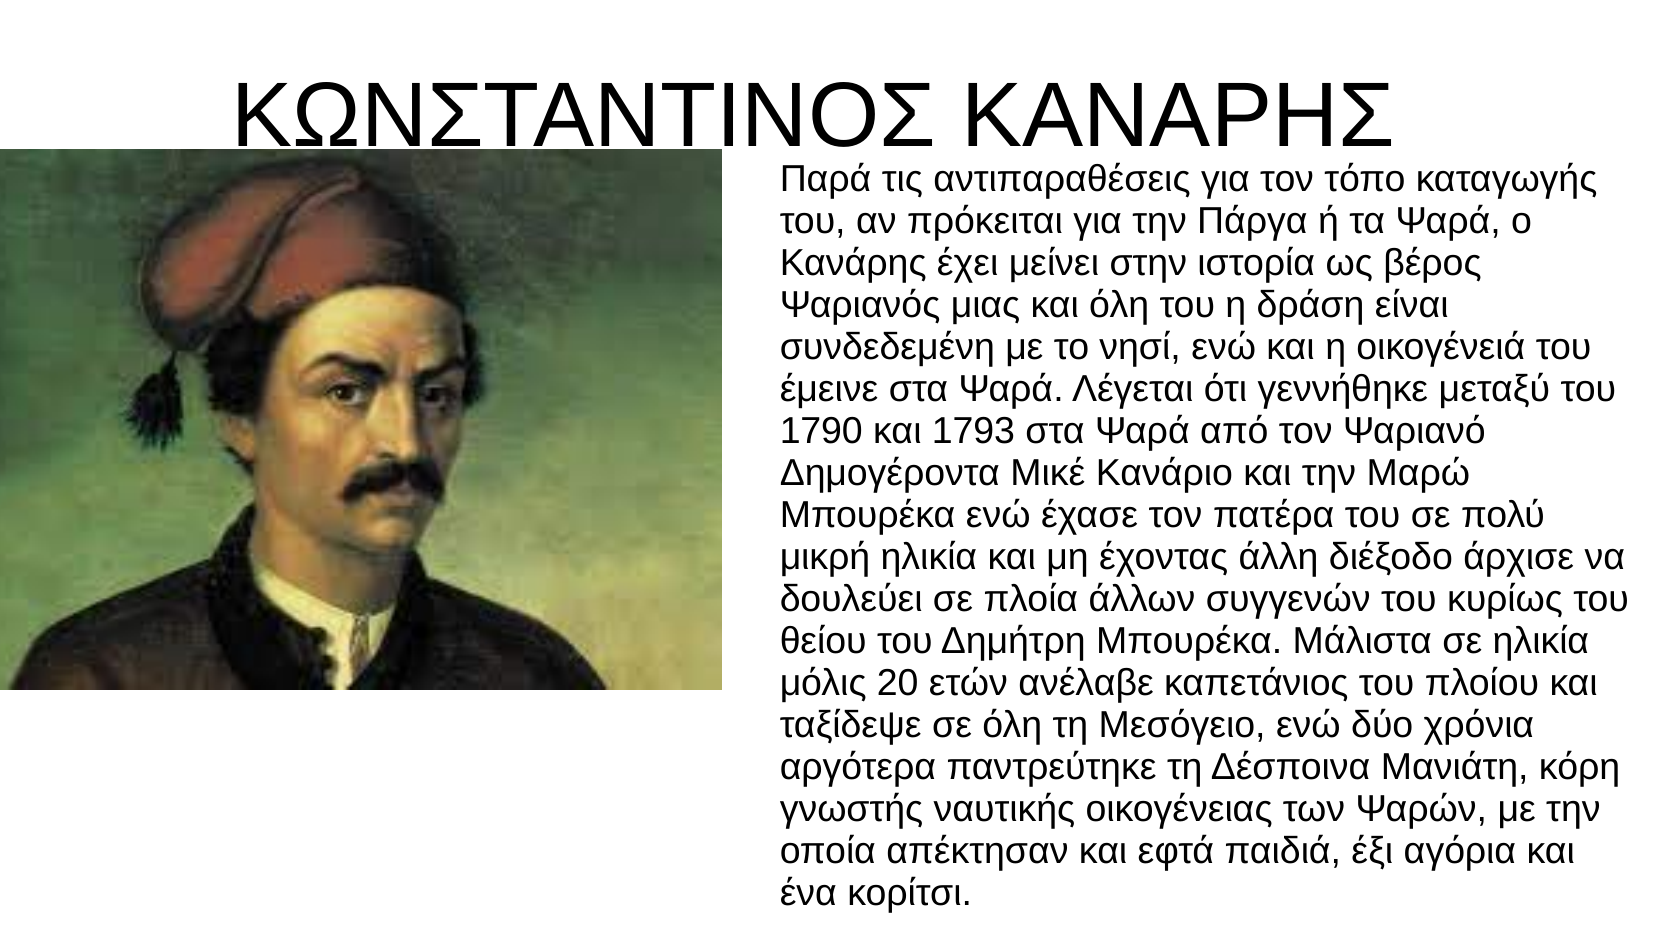

# ΚΩΝΣΤΑΝΤΙΝΟΣ ΚΑΝΑΡΗΣ
Παρά τις αντιπαραθέσεις για τον τόπο καταγωγής του, αν πρόκειται για την Πάργα ή τα Ψαρά, ο Κανάρης έχει μείνει στην ιστορία ως βέρος Ψαριανός μιας και όλη του η δράση είναι συνδεδεμένη με το νησί, ενώ και η οικογένειά του έμεινε στα Ψαρά. Λέγεται ότι γεννήθηκε μεταξύ του 1790 και 1793 στα Ψαρά από τον Ψαριανό Δημογέροντα Μικέ Κανάριο και την Μαρώ Μπουρέκα ενώ έχασε τον πατέρα του σε πολύ μικρή ηλικία και μη έχοντας άλλη διέξοδο άρχισε να δουλεύει σε πλοία άλλων συγγενών του κυρίως του θείου του Δημήτρη Μπουρέκα. Μάλιστα σε ηλικία μόλις 20 ετών ανέλαβε καπετάνιος του πλοίου και ταξίδεψε σε όλη τη Μεσόγειο, ενώ δύο χρόνια αργότερα παντρεύτηκε τη Δέσποινα Μανιάτη, κόρη γνωστής ναυτικής οικογένειας των Ψαρών, με την οποία απέκτησαν και εφτά παιδιά, έξι αγόρια και ένα κορίτσι.